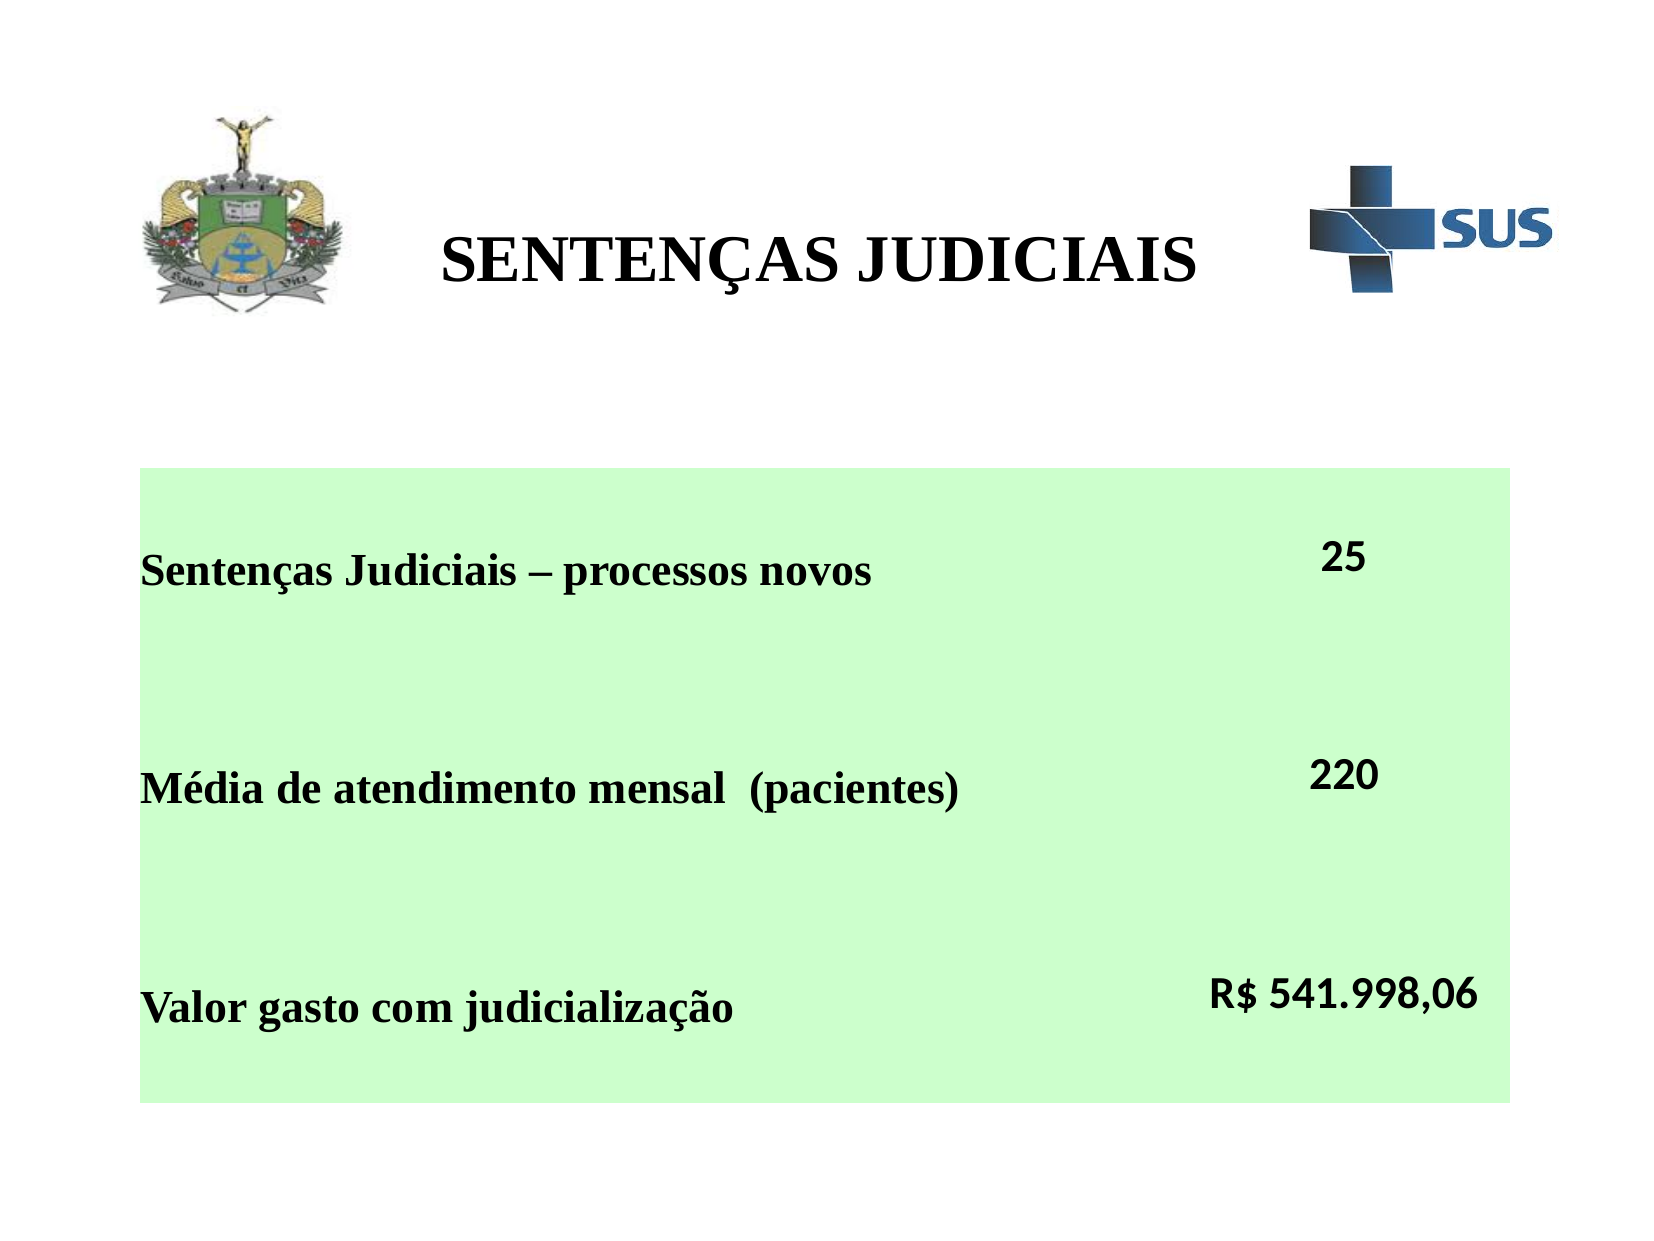

SENTENÇAS JUDICIAIS
| Sentenças Judiciais – processos novos | 25 |
| --- | --- |
| Média de atendimento mensal (pacientes) | 220 |
| Valor gasto com judicialização | R$ 541.998,06 |